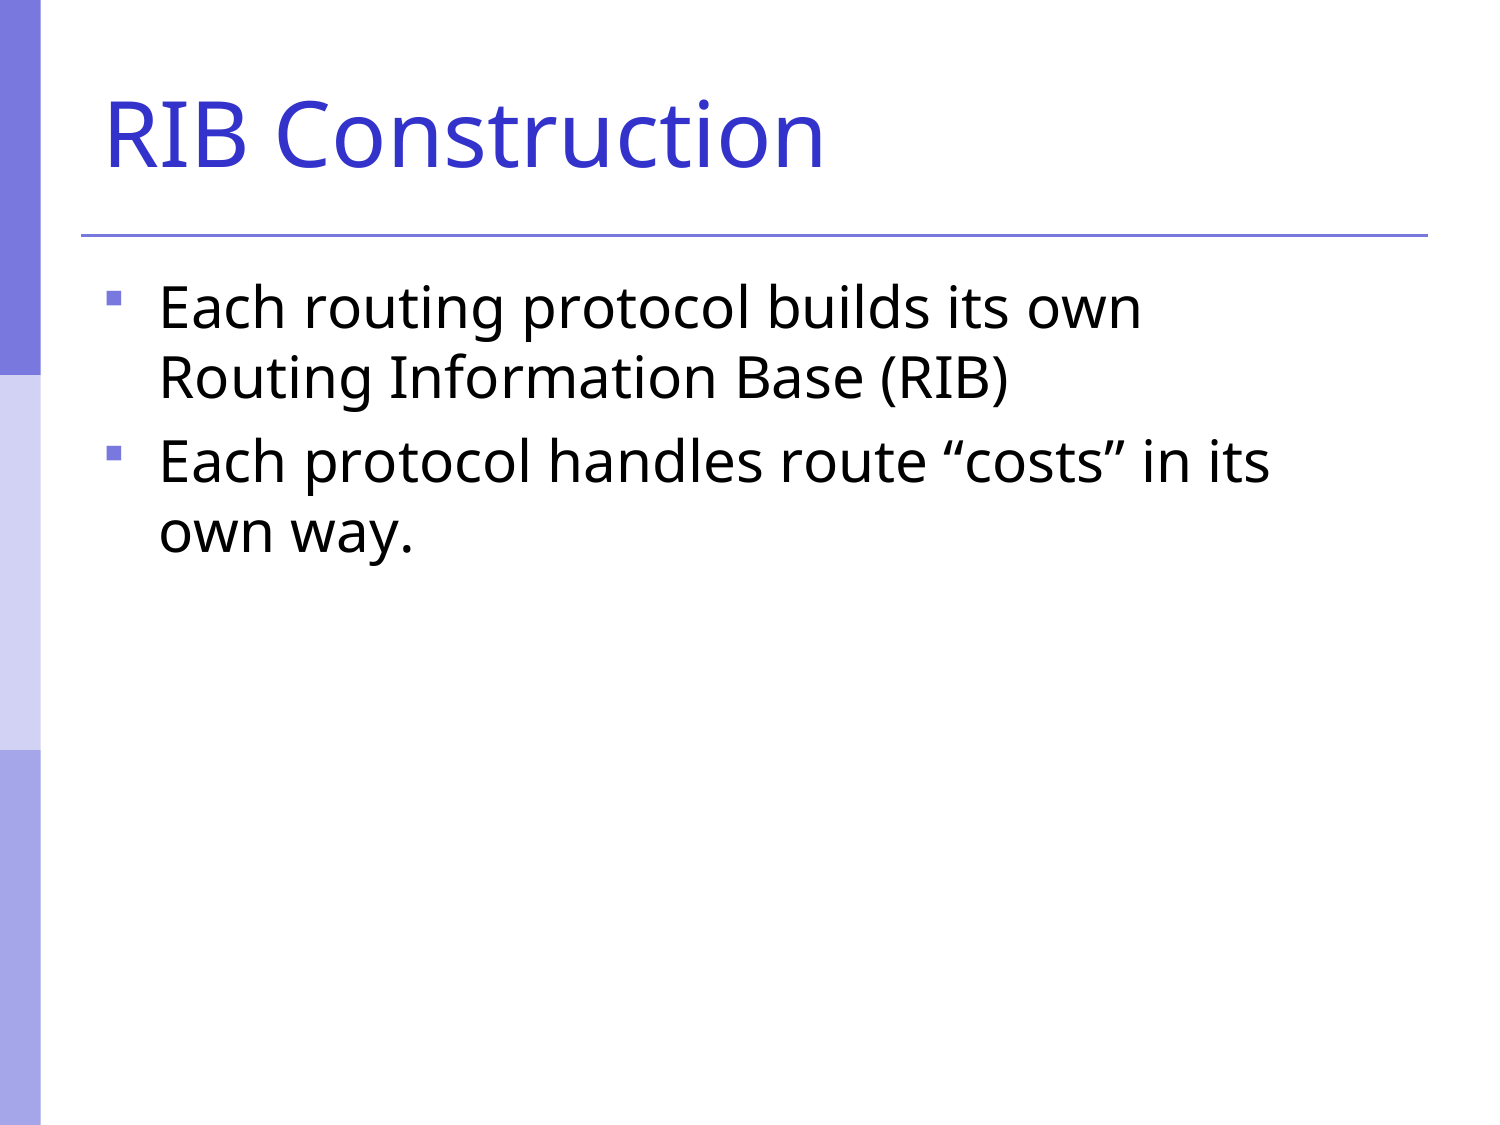

# RIB Construction
Each routing protocol builds its own Routing Information Base (RIB)
Each protocol handles route “costs” in its own way.